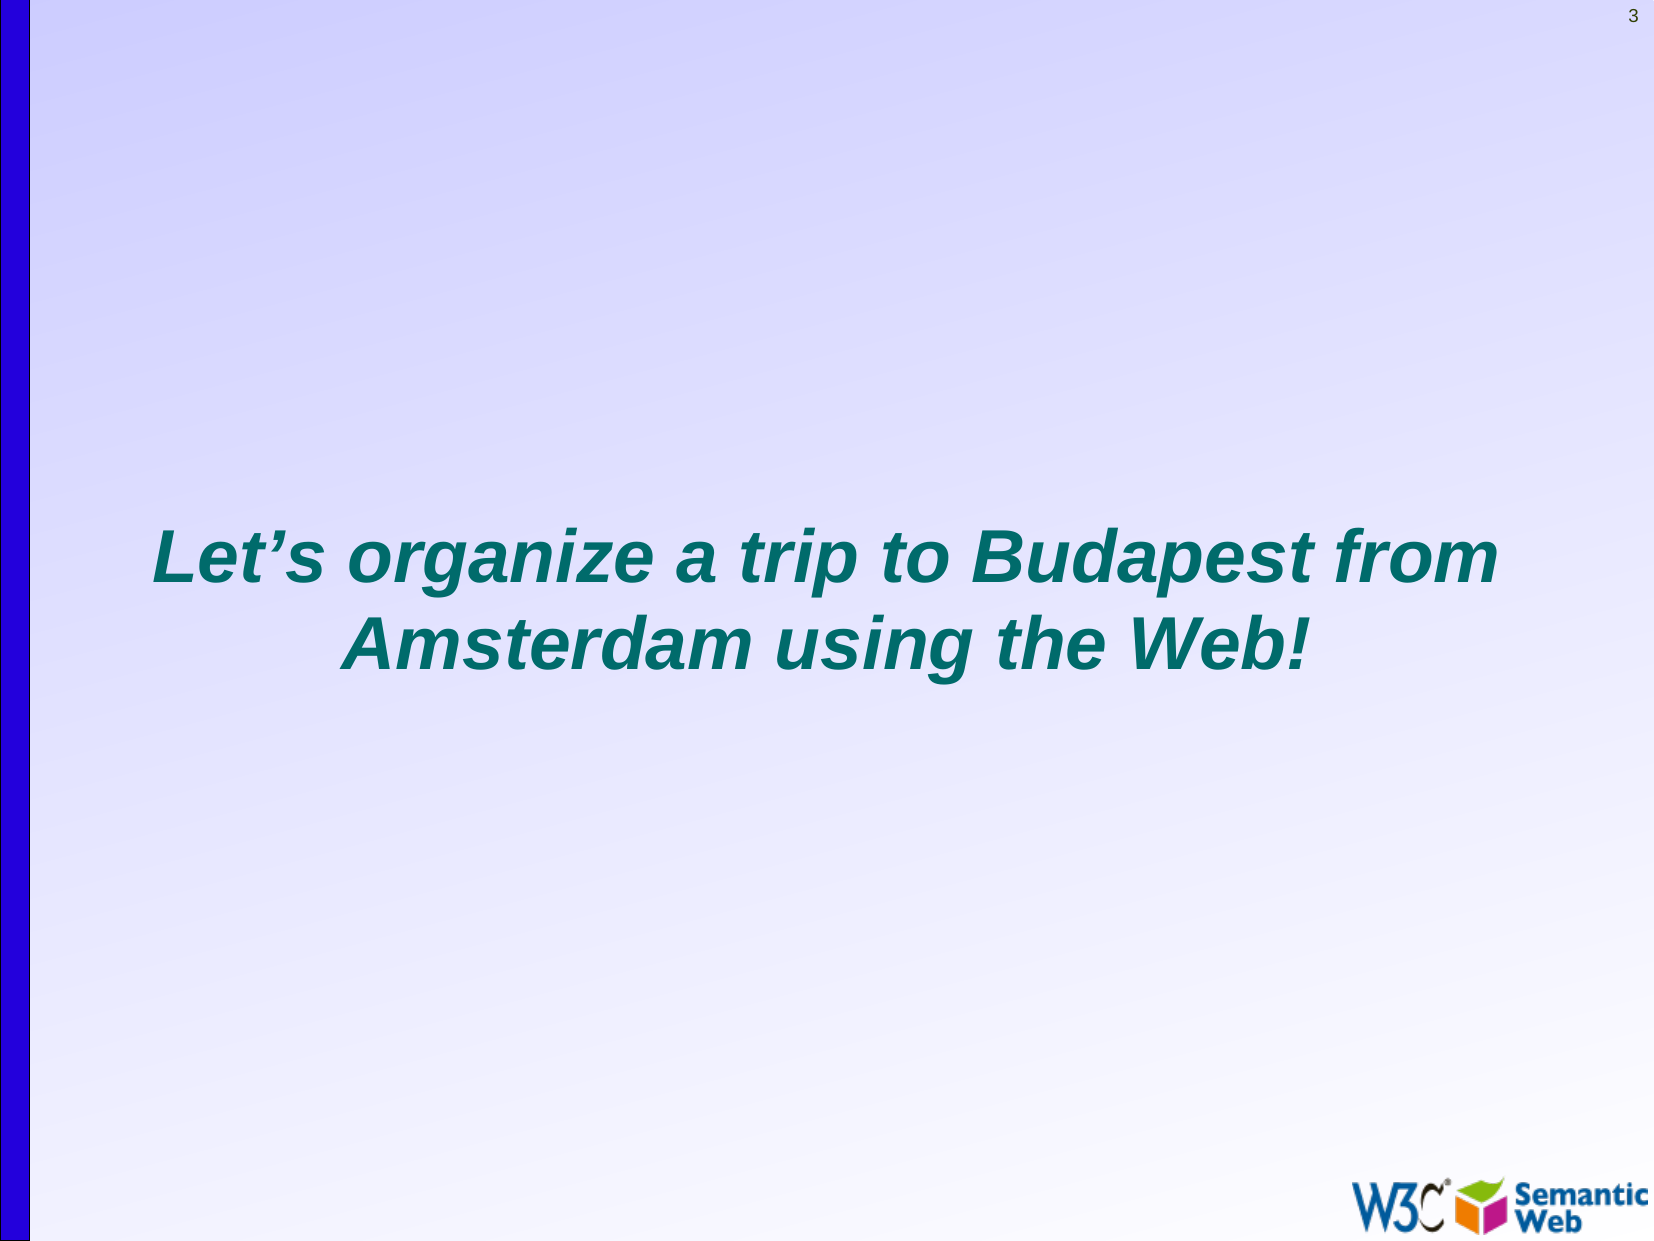

# Let’s organize a trip to Budapest from Amsterdam using the Web!